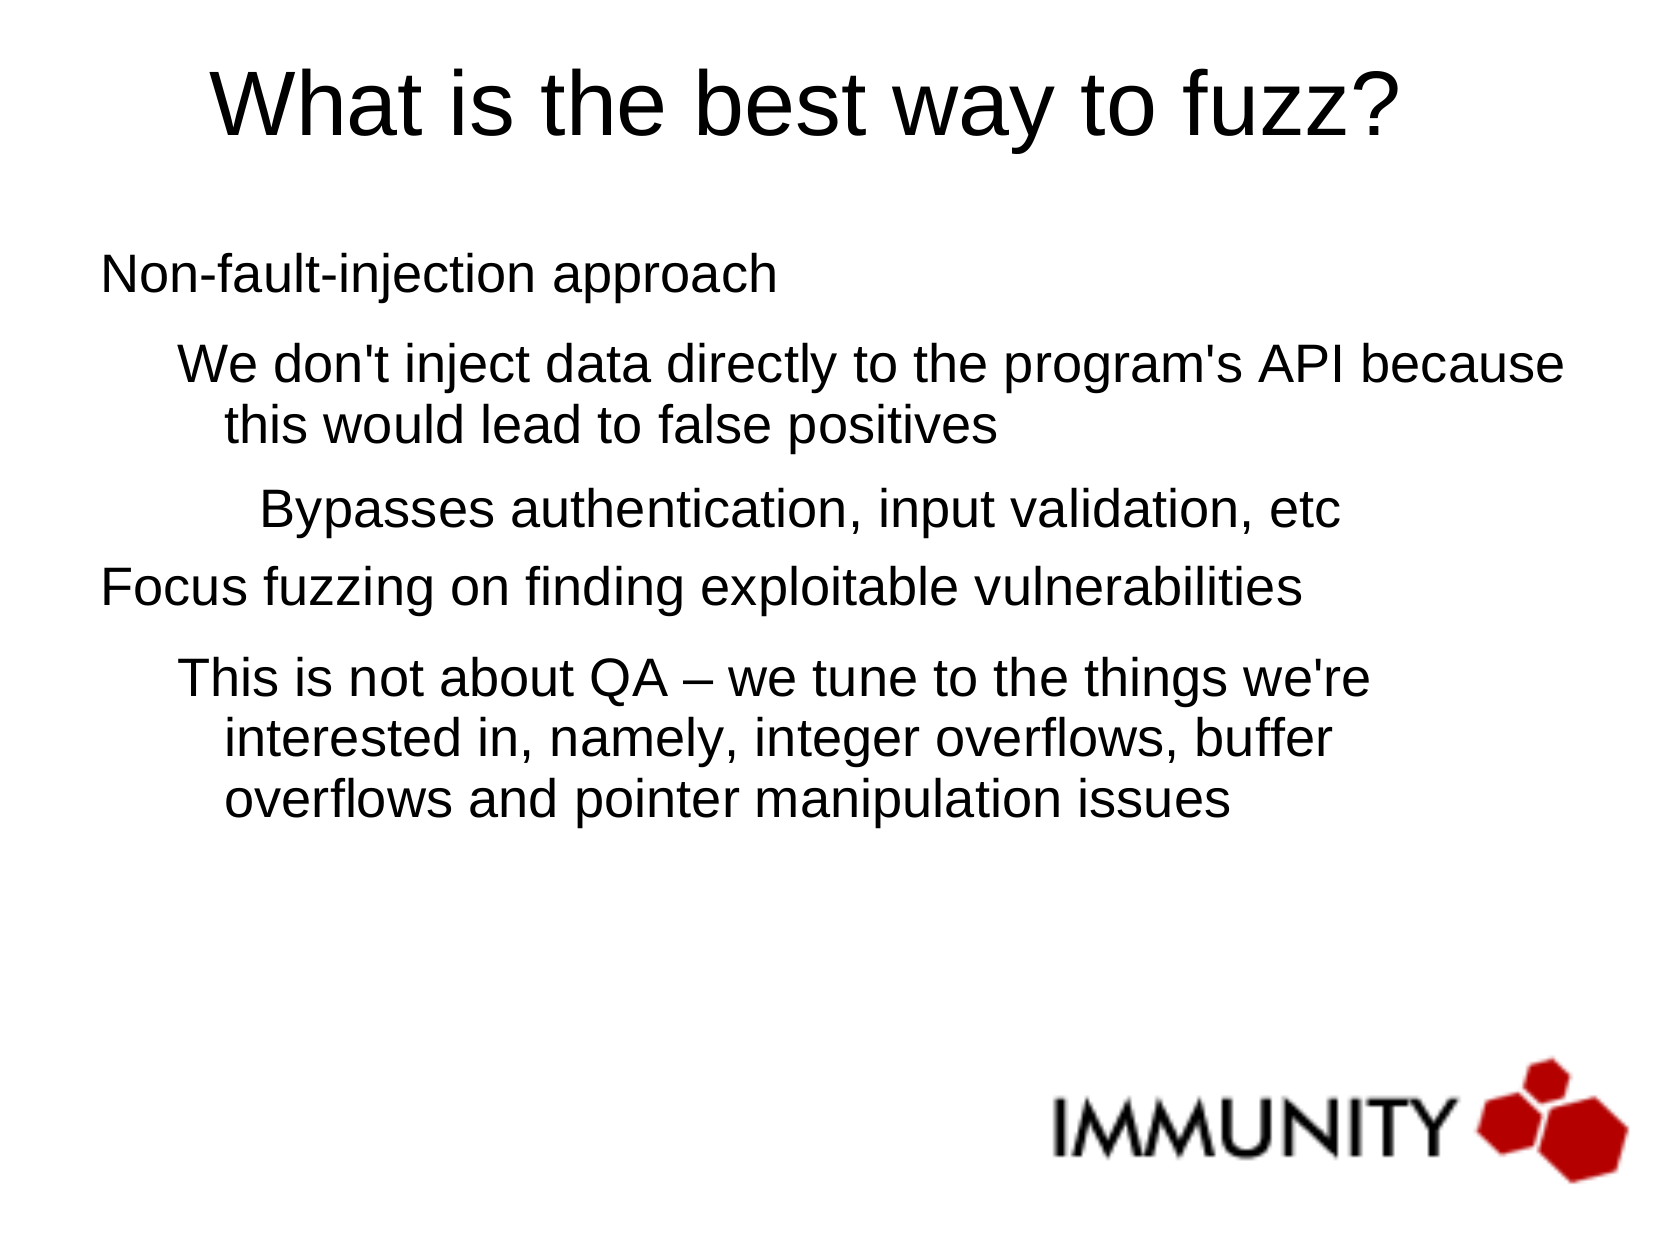

# What is the best way to fuzz?
Non-fault-injection approach
We don't inject data directly to the program's API because this would lead to false positives
Bypasses authentication, input validation, etc
Focus fuzzing on finding exploitable vulnerabilities
This is not about QA – we tune to the things we're interested in, namely, integer overflows, buffer overflows and pointer manipulation issues